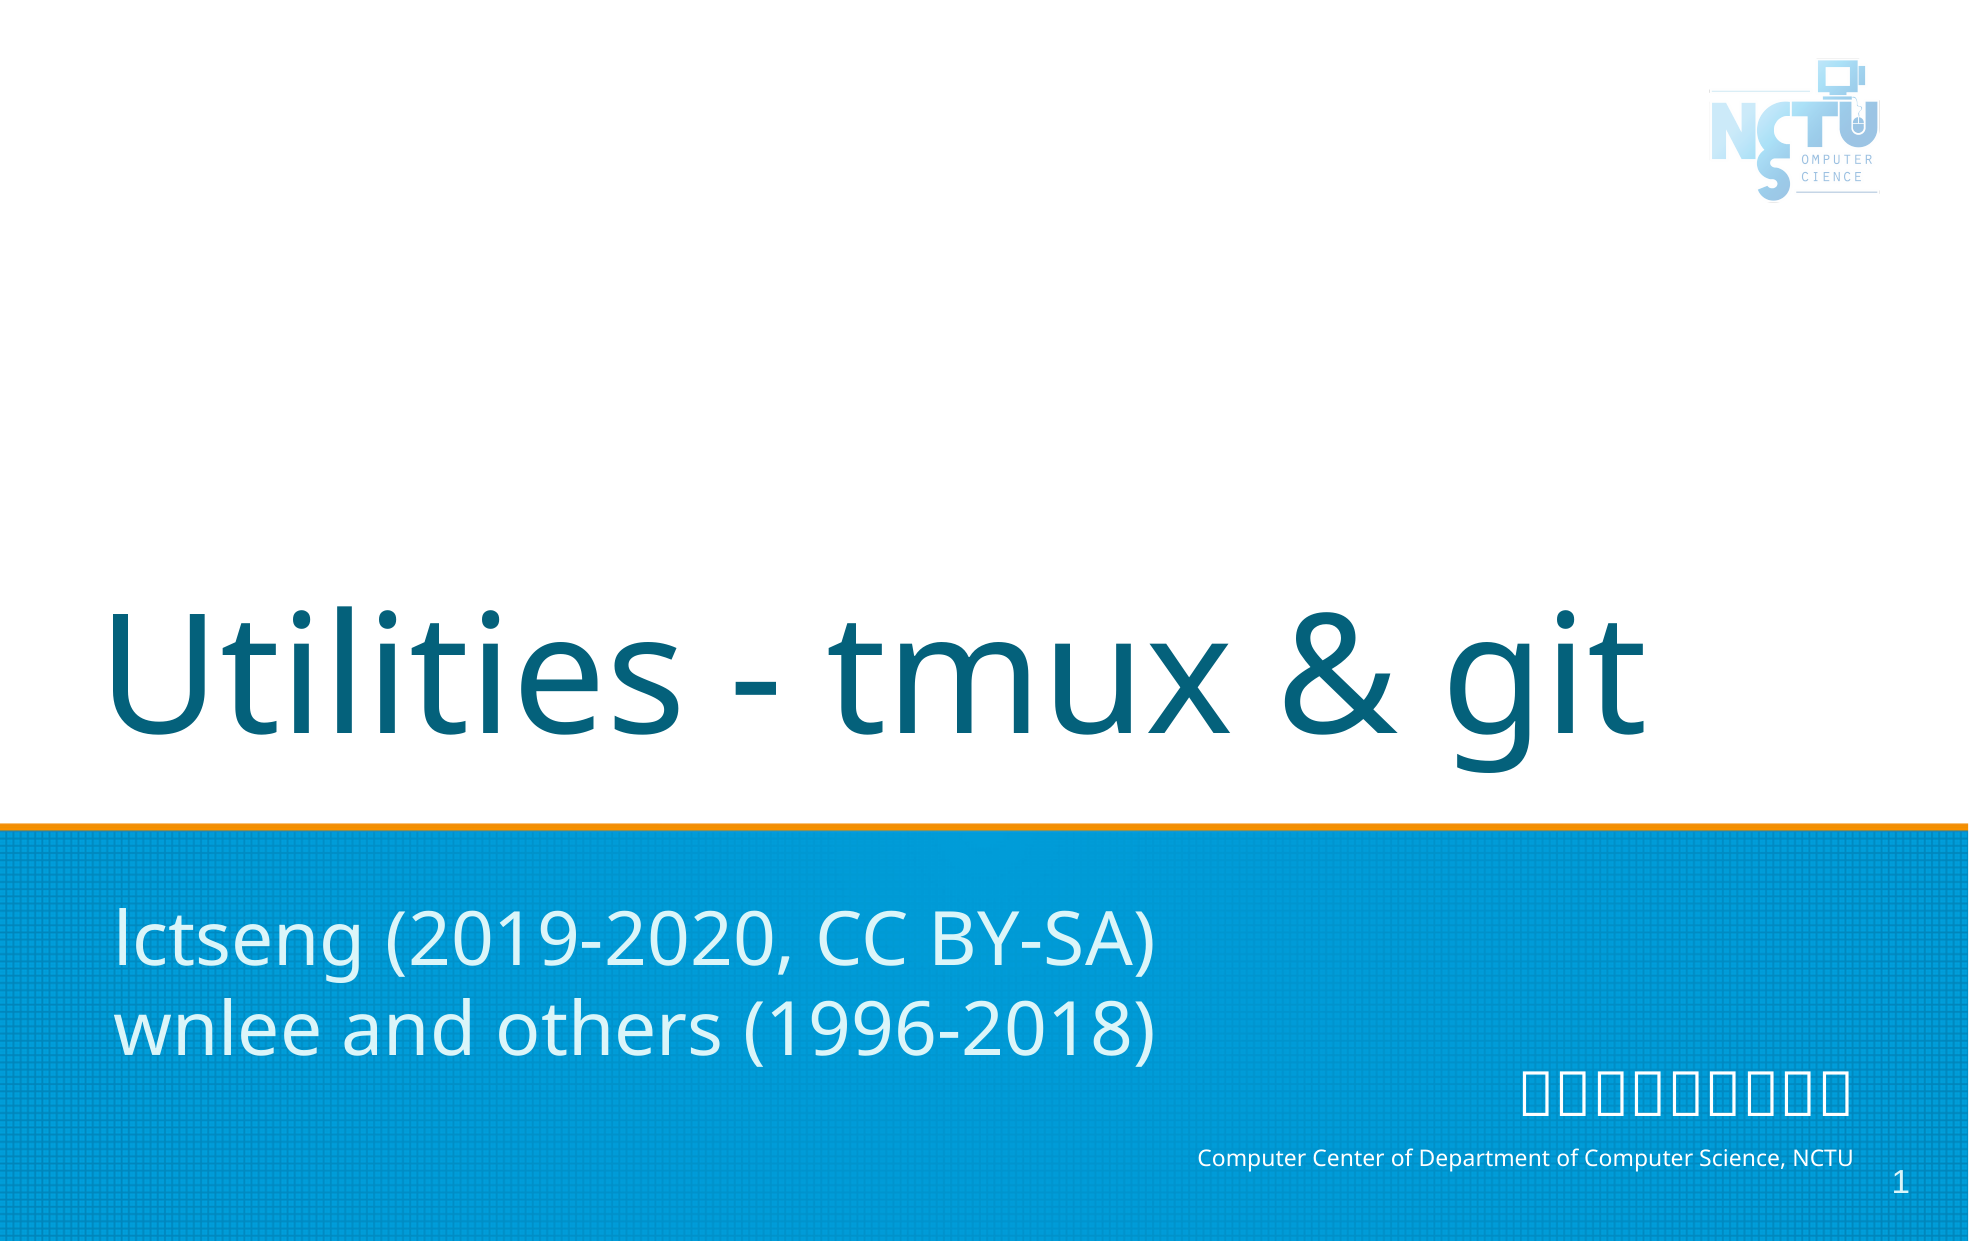

# Utilities - tmux & git
lctseng (2019-2020, CC BY-SA)
wnlee and others (1996-2018)